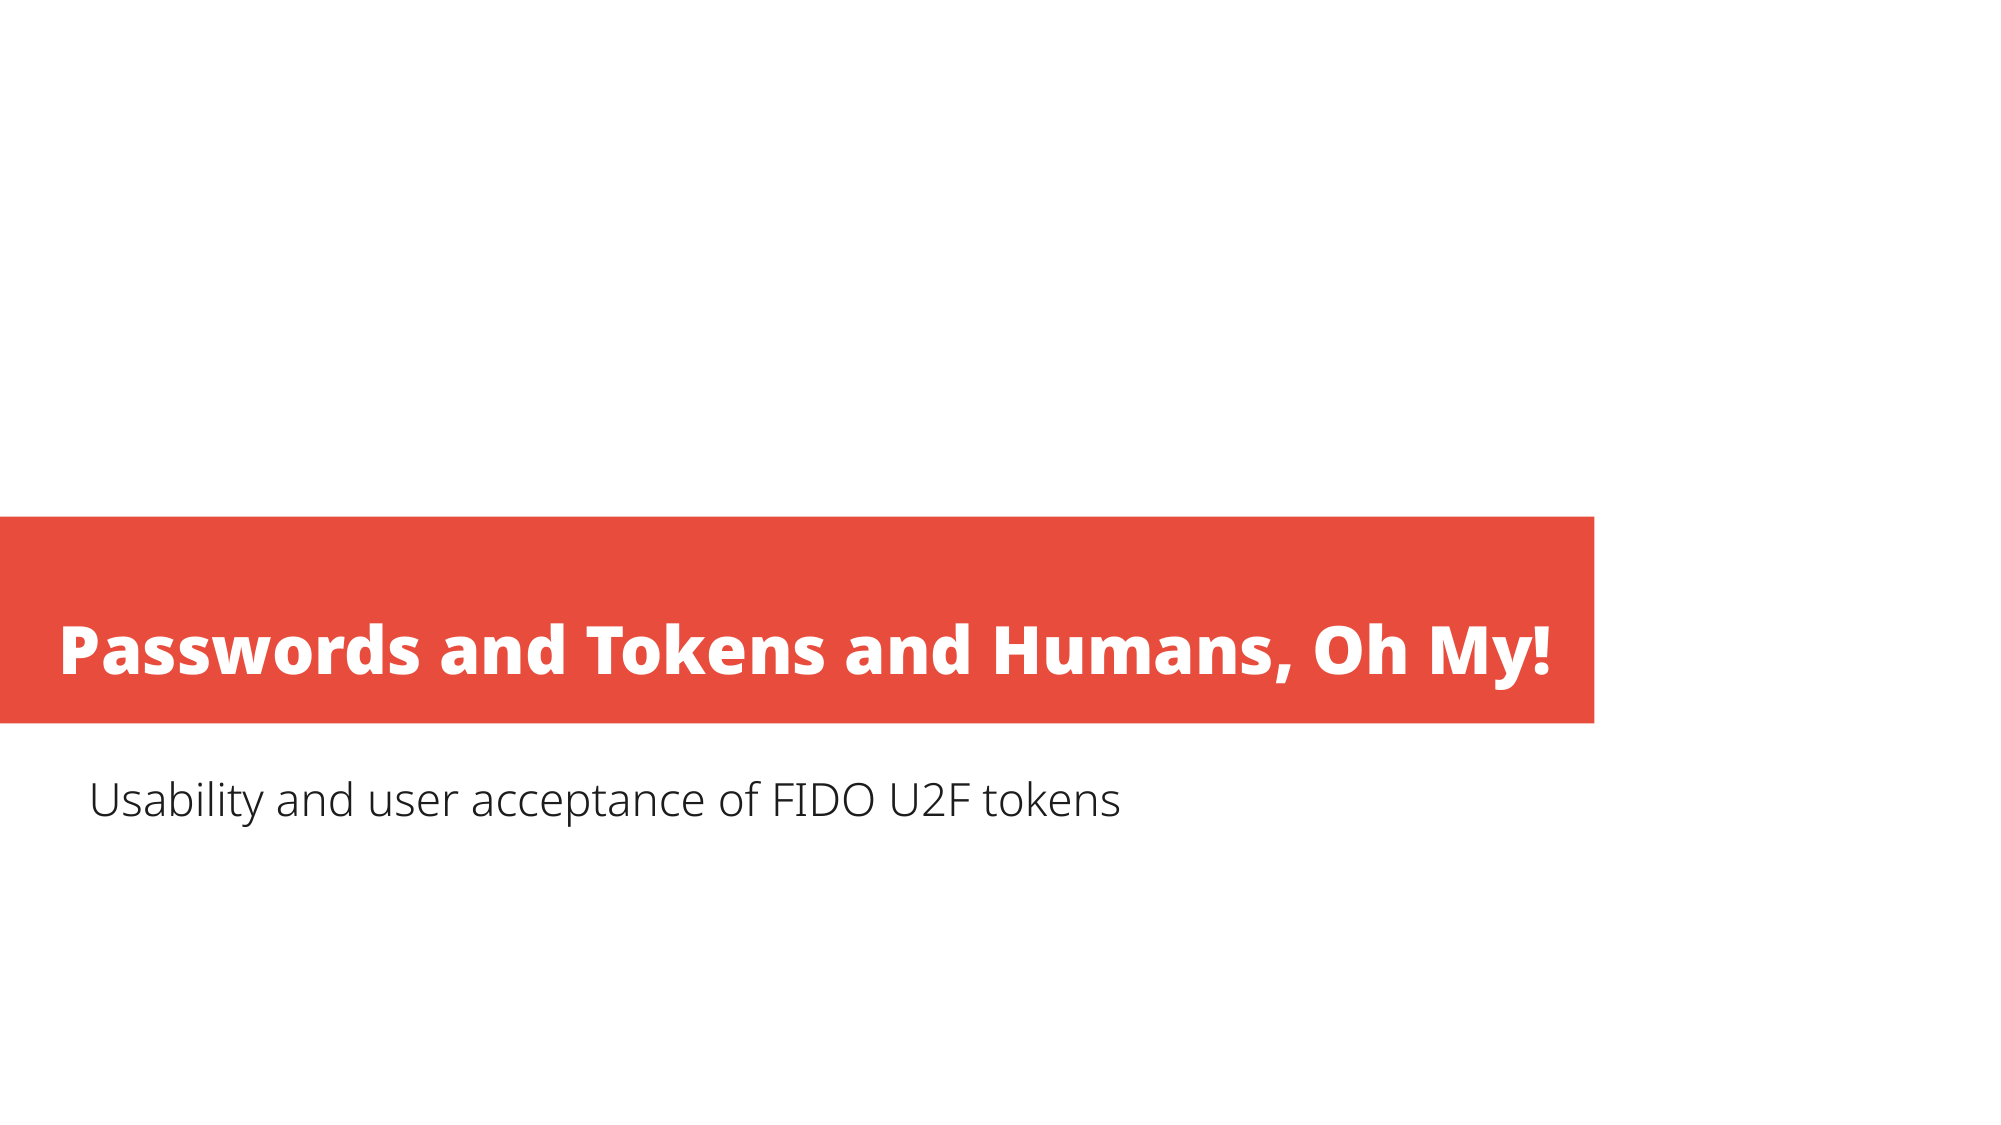

# Passwords and Tokens and Humans, Oh My!
Usability and user acceptance of FIDO U2F tokens